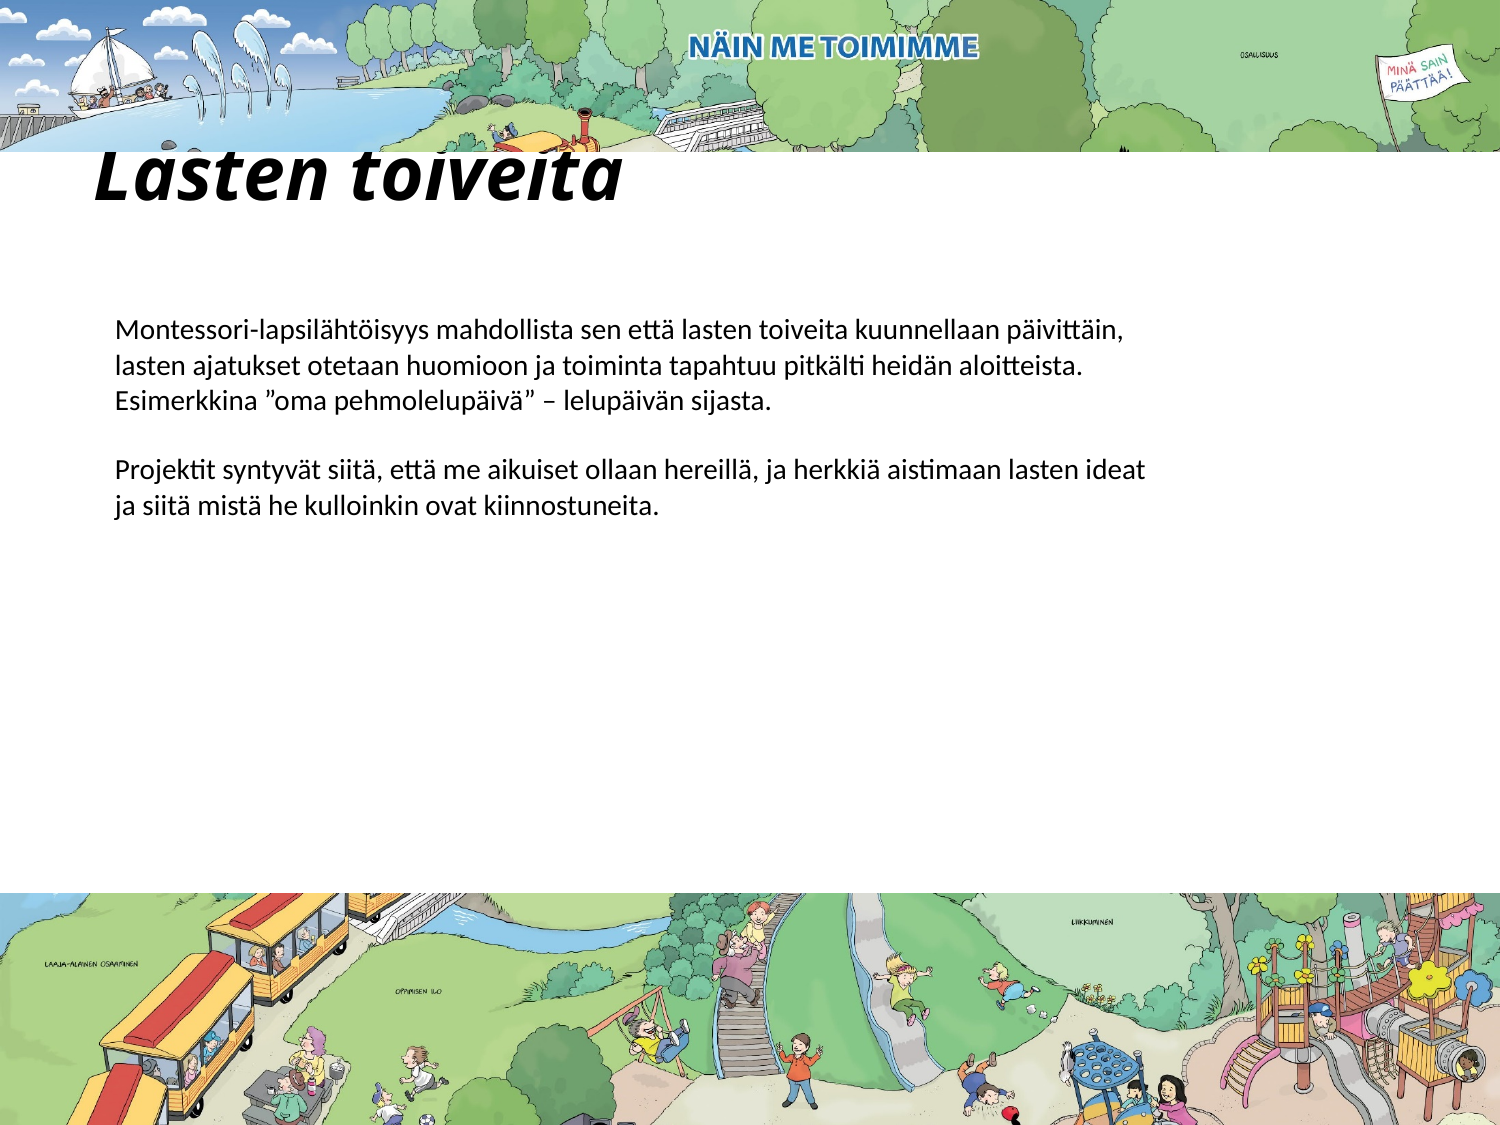

Lasten toiveita
Montessori-lapsilähtöisyys mahdollista sen että lasten toiveita kuunnellaan päivittäin, lasten ajatukset otetaan huomioon ja toiminta tapahtuu pitkälti heidän aloitteista. Esimerkkina ”oma pehmolelupäivä” – lelupäivän sijasta.
Projektit syntyvät siitä, että me aikuiset ollaan hereillä, ja herkkiä aistimaan lasten ideat ja siitä mistä he kulloinkin ovat kiinnostuneita.